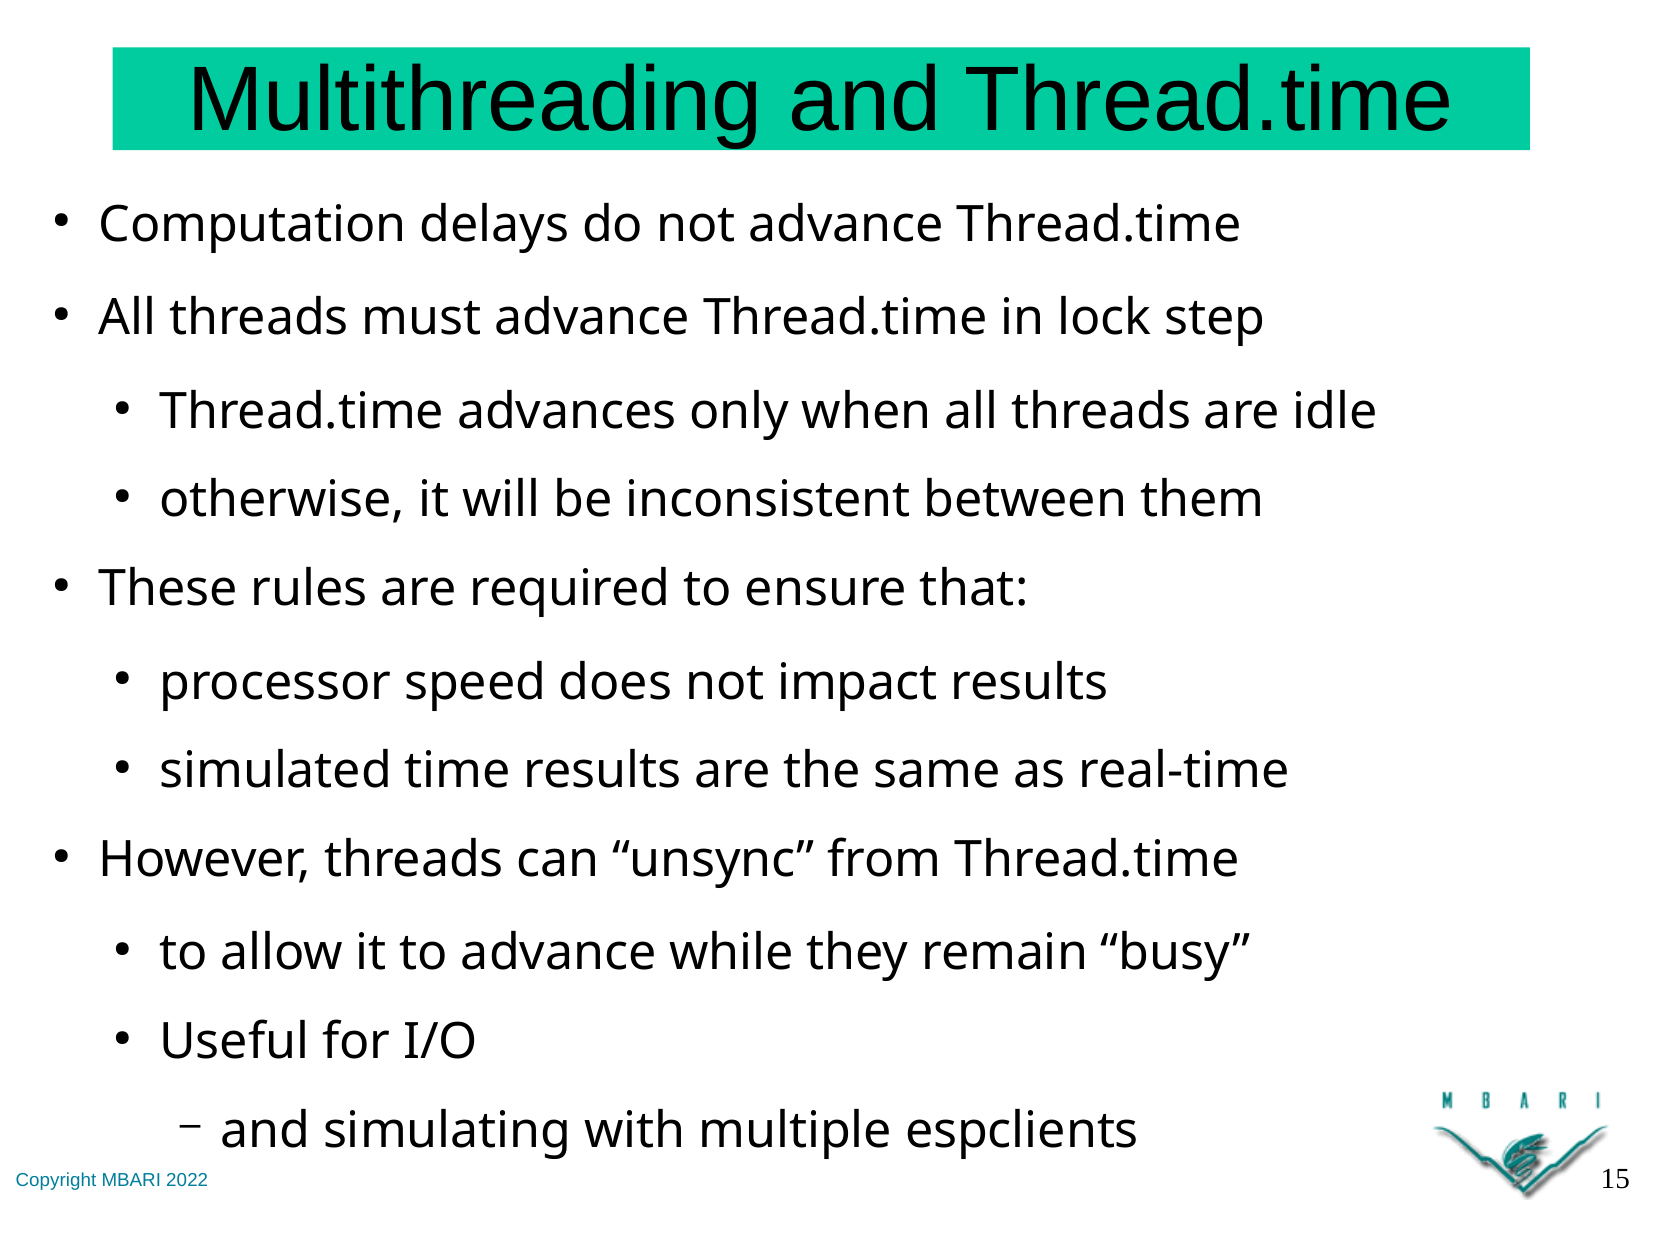

# Multithreading and Thread.time
Computation delays do not advance Thread.time
All threads must advance Thread.time in lock step
Thread.time advances only when all threads are idle
otherwise, it will be inconsistent between them
These rules are required to ensure that:
processor speed does not impact results
simulated time results are the same as real-time
However, threads can “unsync” from Thread.time
to allow it to advance while they remain “busy”
Useful for I/O
and simulating with multiple espclients